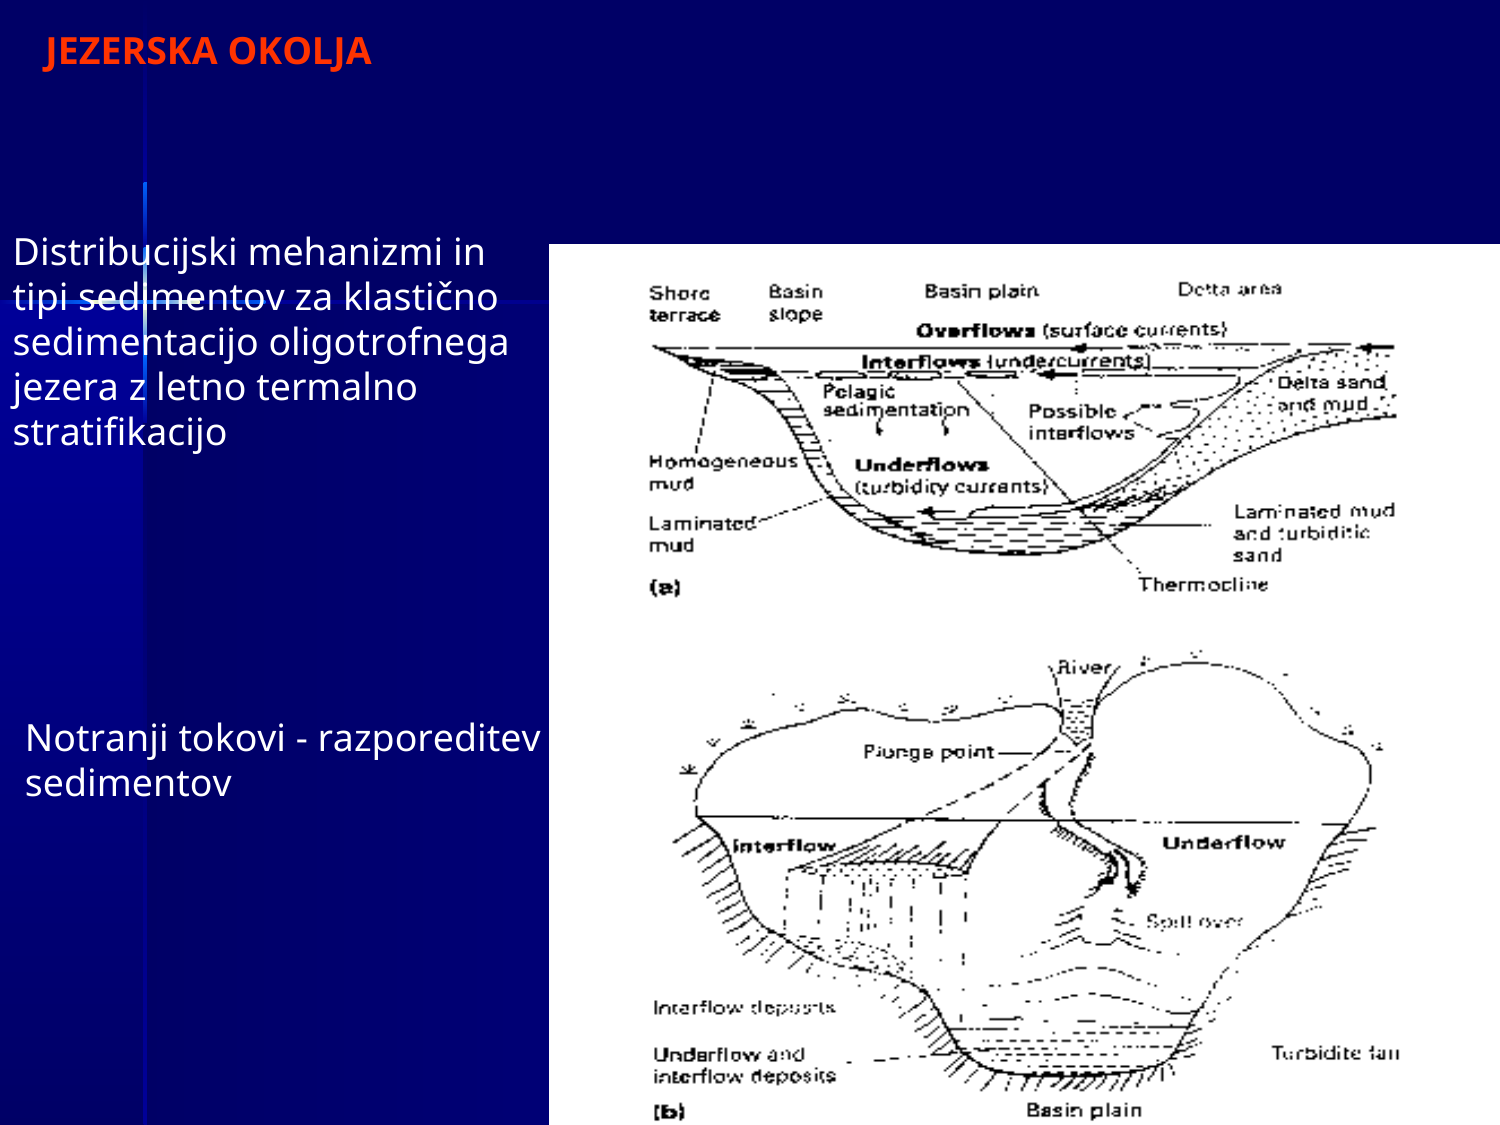

JEZERSKA OKOLJA
Distribucijski mehanizmi in
tipi sedimentov za klastično
sedimentacijo oligotrofnega
jezera z letno termalno
stratifikacijo
Notranji tokovi - razporeditev
sedimentov